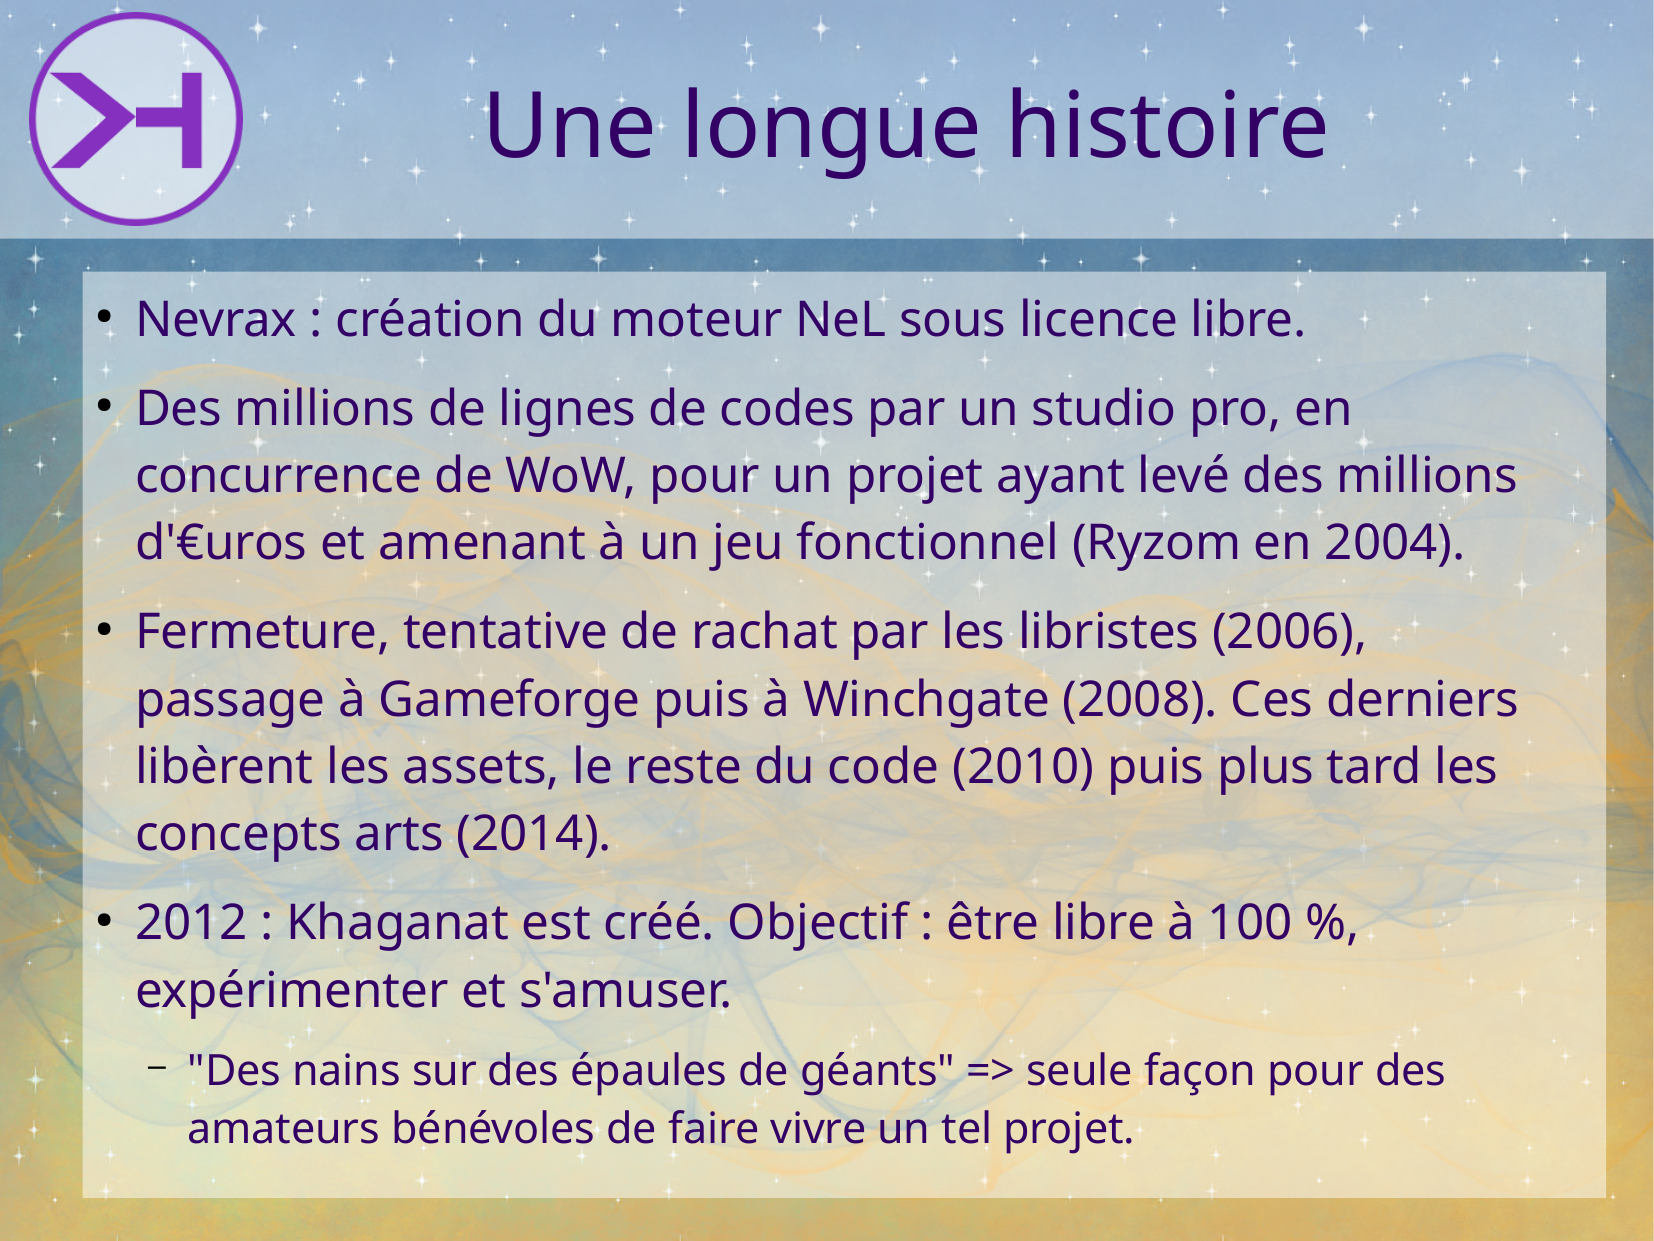

# Une longue histoire
Nevrax : création du moteur NeL sous licence libre.
Des millions de lignes de codes par un studio pro, en concurrence de WoW, pour un projet ayant levé des millions d'€uros et amenant à un jeu fonctionnel (Ryzom en 2004).
Fermeture, tentative de rachat par les libristes (2006), passage à Gameforge puis à Winchgate (2008). Ces derniers libèrent les assets, le reste du code (2010) puis plus tard les concepts arts (2014).
2012 : Khaganat est créé. Objectif : être libre à 100 %, expérimenter et s'amuser.
"Des nains sur des épaules de géants" => seule façon pour des amateurs bénévoles de faire vivre un tel projet.